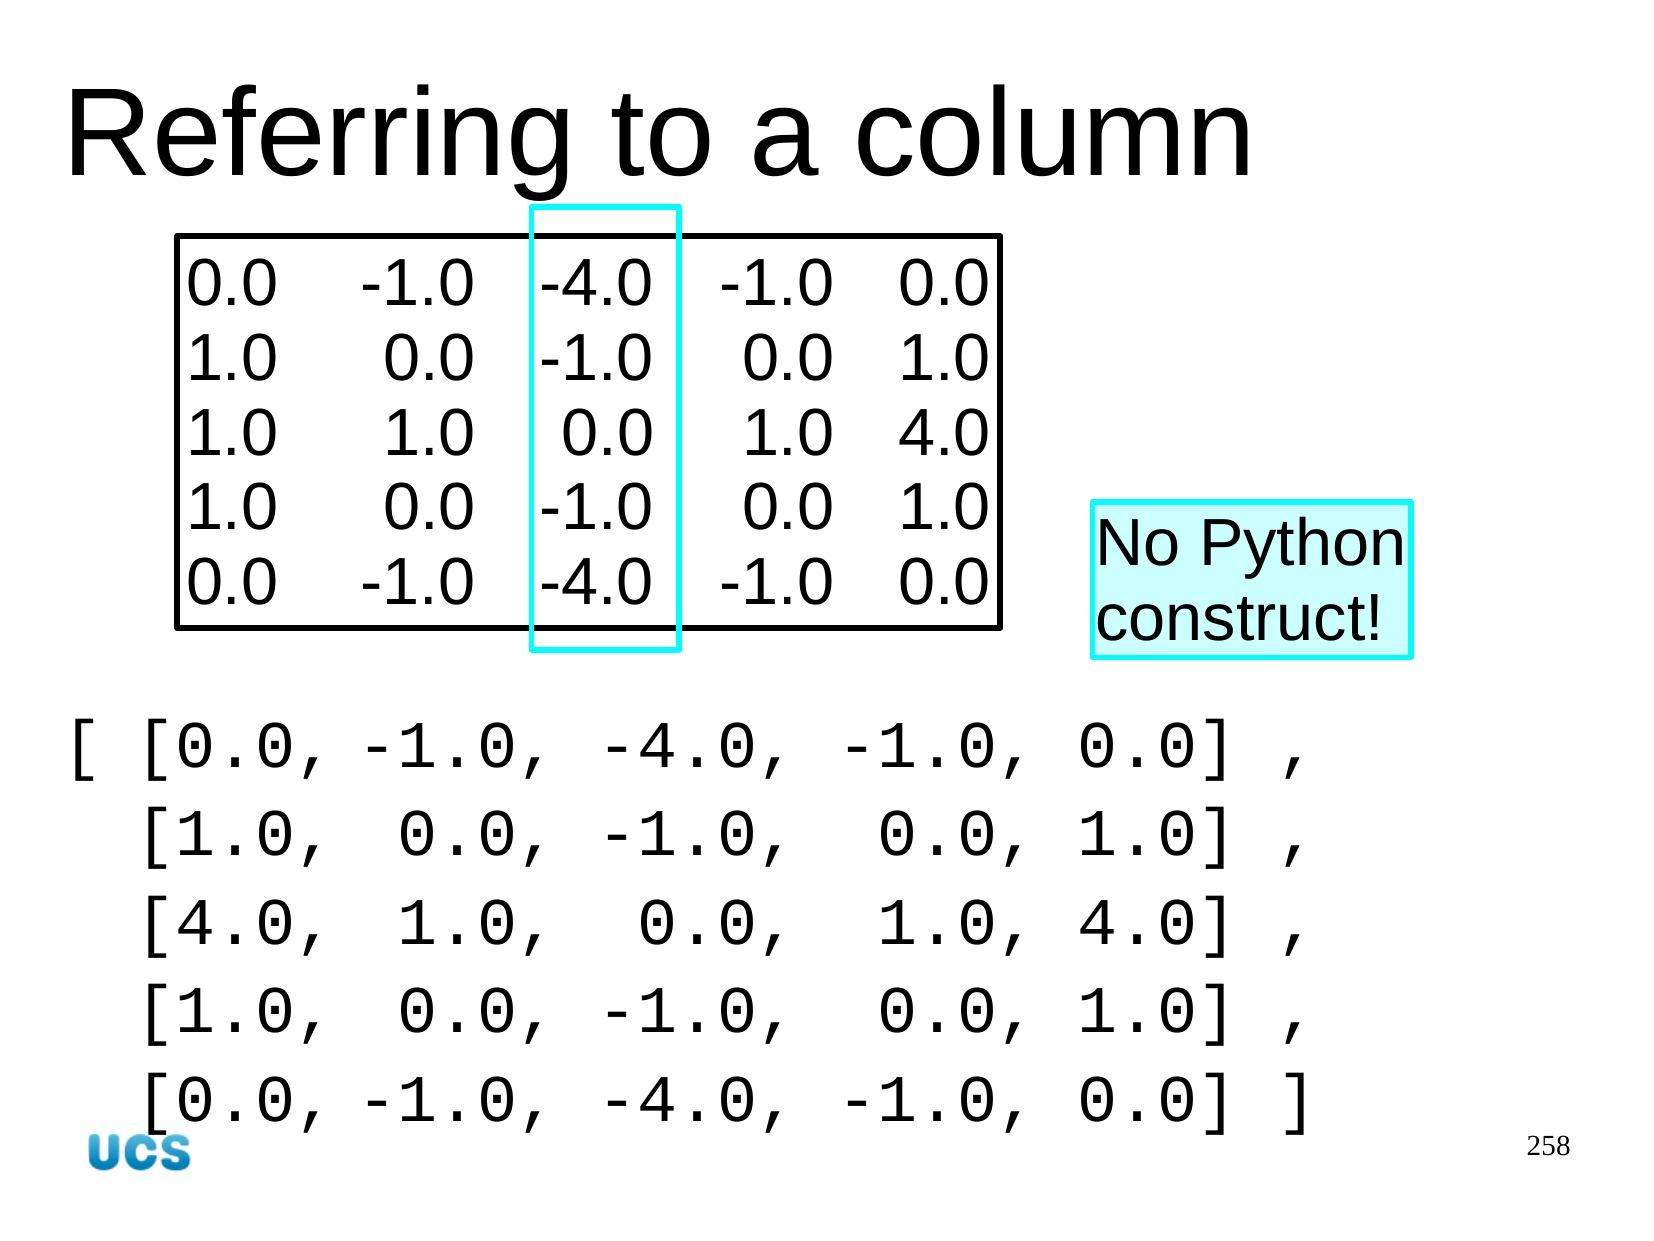

Referring to a column
0.0	-1.0	-4.0	-1.0	0.0
1.0	-0.0	-1.0	-0.0	1.0
1.0	-1.0	-0.0	-1.0	4.0
1.0	-0.0	-1.0	-0.0	1.0
0.0	-1.0	-4.0	-1.0	0.0
No Python
construct!
[
[0.0,	-1.0, -4.0, -1.0, 0.0]
,
[1.0,	-0.0, -1.0, -0.0, 1.0]
,
[4.0,	-1.0, -0.0, 1.0, 4.0]
,
[1.0,	-0.0, -1.0, -0.0, 1.0]
,
[0.0,	-1.0, -4.0, -1.0, 0.0]
]
258